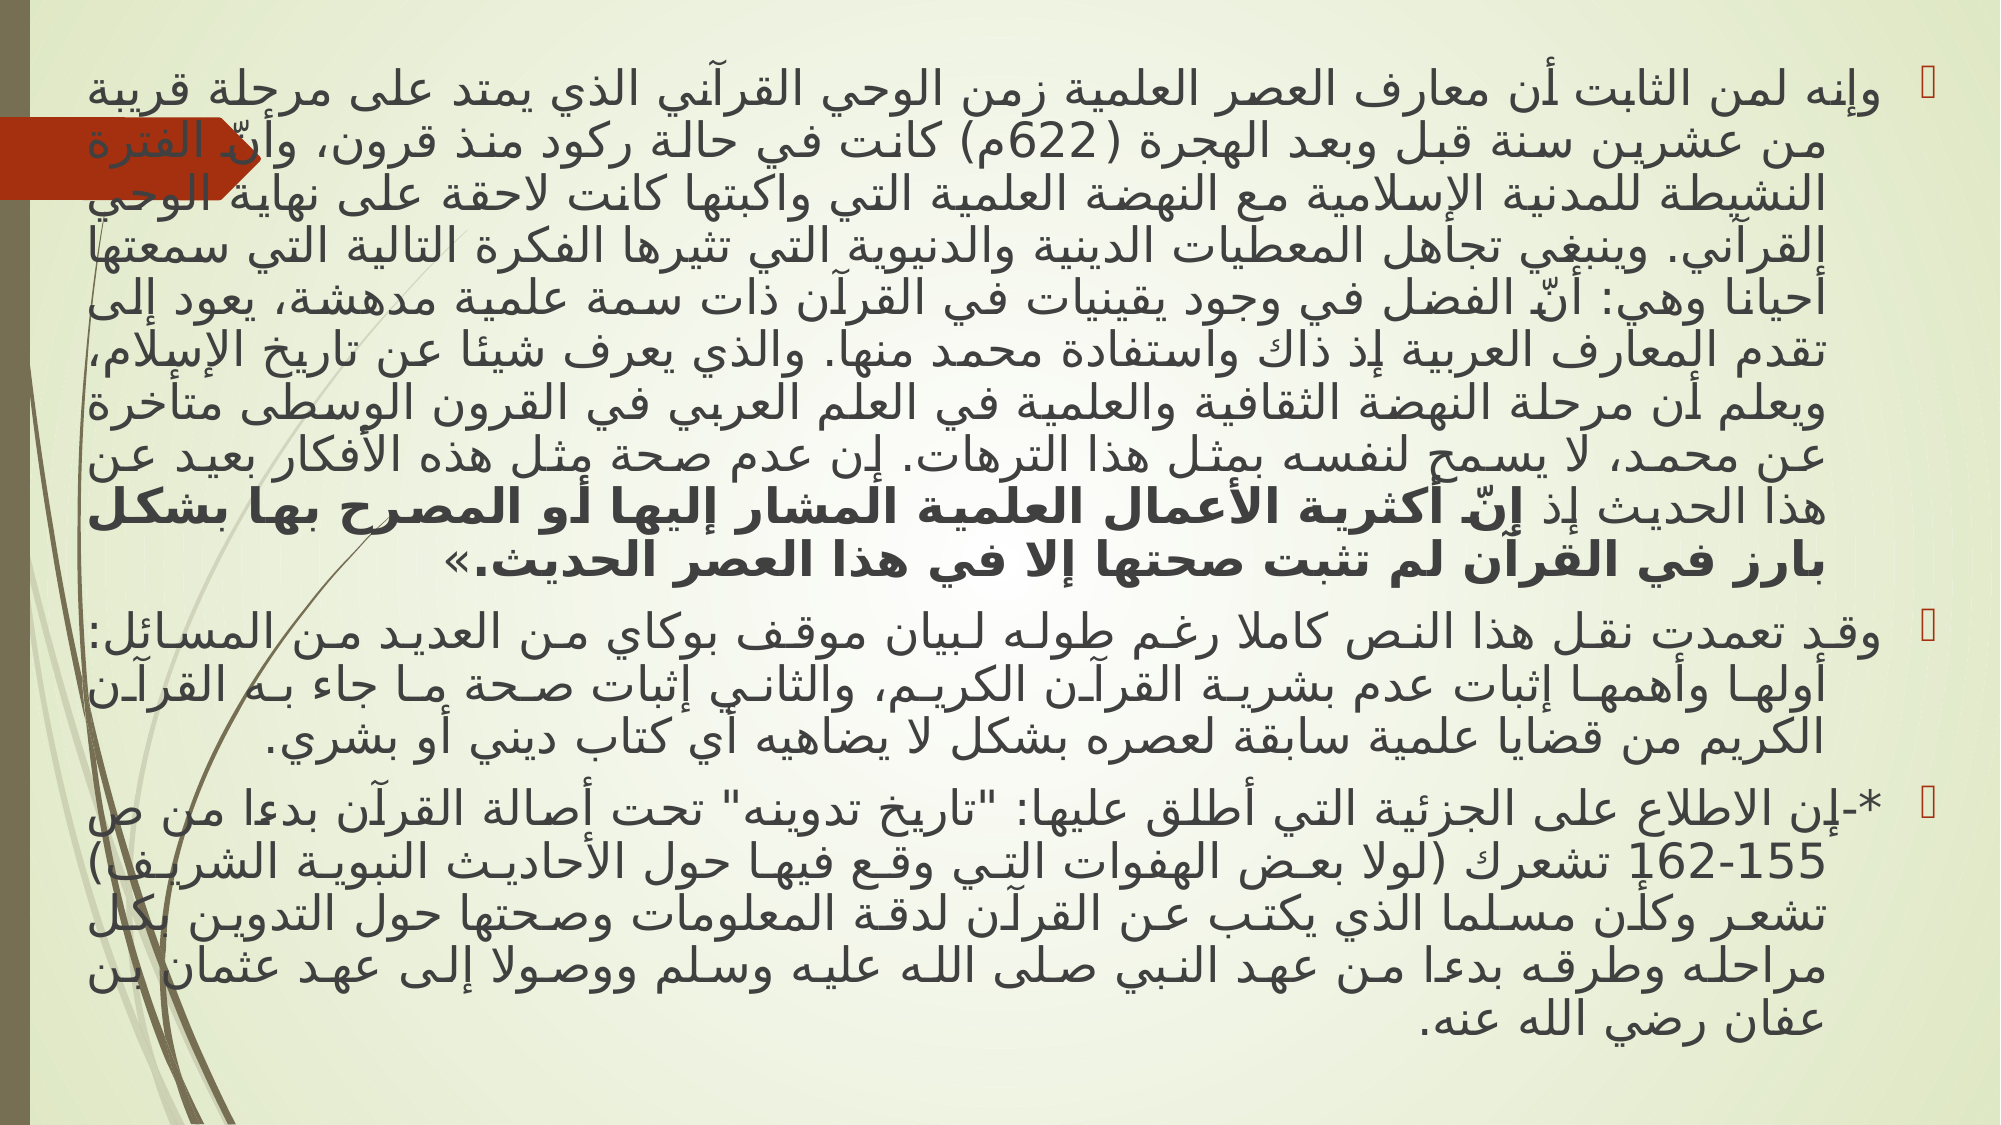

# وإنه لمن الثابت أن معارف العصر العلمية زمن الوحي القرآني الذي يمتد على مرحلة قريبة من عشرين سنة قبل وبعد الهجرة (622م) كانت في حالة ركود منذ قرون، وأنّ الفترة النشيطة للمدنية الإسلامية مع النهضة العلمية التي واكبتها كانت لاحقة على نهاية الوحي القرآني. وينبغي تجاهل المعطيات الدينية والدنيوية التي تثيرها الفكرة التالية التي سمعتها أحيانا وهي: أنّ الفضل في وجود يقينيات في القرآن ذات سمة علمية مدهشة، يعود إلى تقدم المعارف العربية إذ ذاك واستفادة محمد منها. والذي يعرف شيئا عن تاريخ الإسلام، ويعلم أن مرحلة النهضة الثقافية والعلمية في العلم العربي في القرون الوسطى متأخرة عن محمد، لا يسمح لنفسه بمثل هذا الترهات. إن عدم صحة مثل هذه الأفكار بعيد عن هذا الحديث إذ إنّ أكثرية الأعمال العلمية المشار إليها أو المصرح بها بشكل بارز في القرآن لم تثبت صحتها إلا في هذا العصر الحديث.»
وقد تعمدت نقل هذا النص كاملا رغم طوله لبيان موقف بوكاي من العديد من المسائل: أولها وأهمها إثبات عدم بشرية القرآن الكريم، والثاني إثبات صحة ما جاء به القرآن الكريم من قضايا علمية سابقة لعصره بشكل لا يضاهيه أي كتاب ديني أو بشري.
*-إن الاطلاع على الجزئية التي أطلق عليها: "تاريخ تدوينه" تحت أصالة القرآن بدءا من ص 155-162 تشعرك (لولا بعض الهفوات التي وقع فيها حول الأحاديث النبوية الشريف) تشعر وكأن مسلما الذي يكتب عن القرآن لدقة المعلومات وصحتها حول التدوين بكل مراحله وطرقه بدءا من عهد النبي صلى الله عليه وسلم ووصولا إلى عهد عثمان بن عفان رضي الله عنه.